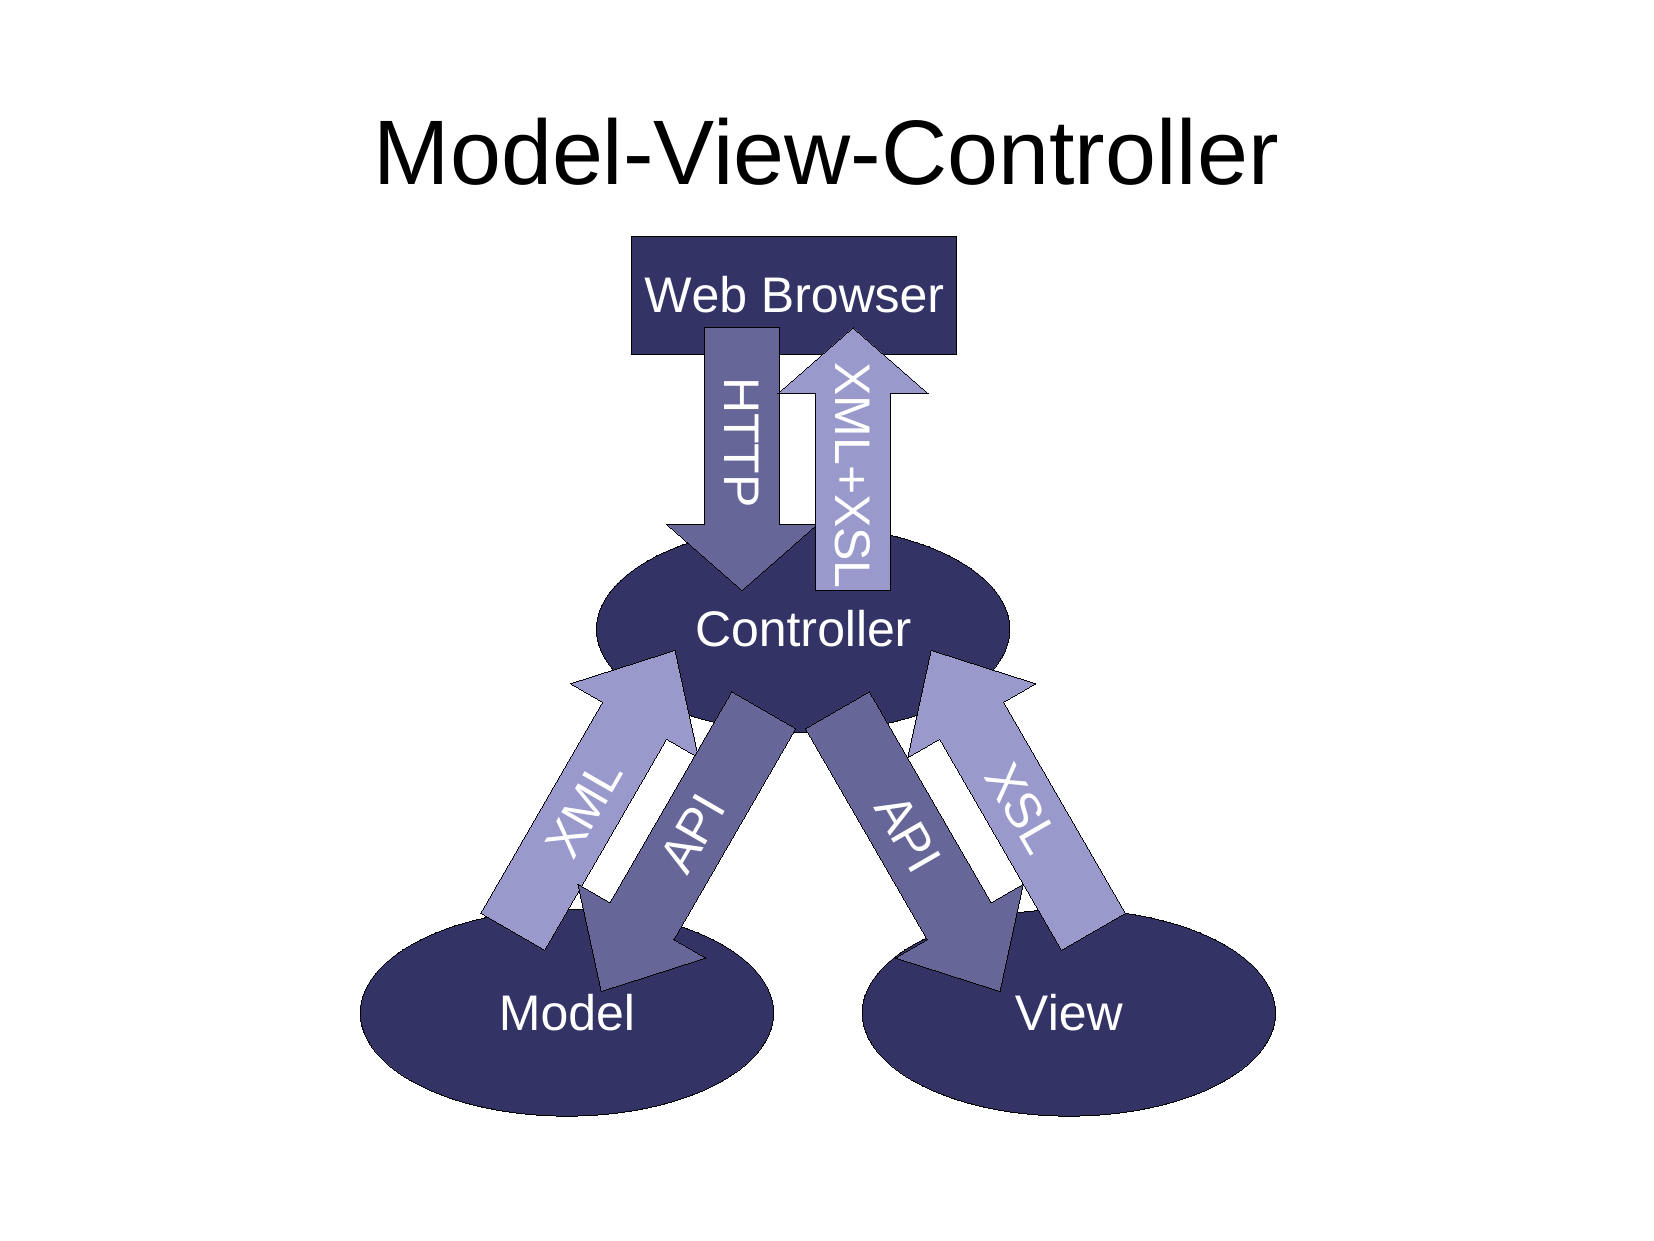

# Model-View-Controller
Web Browser
HTTP
XML+XSL
Controller
XML
XSL
API
API
Model
View